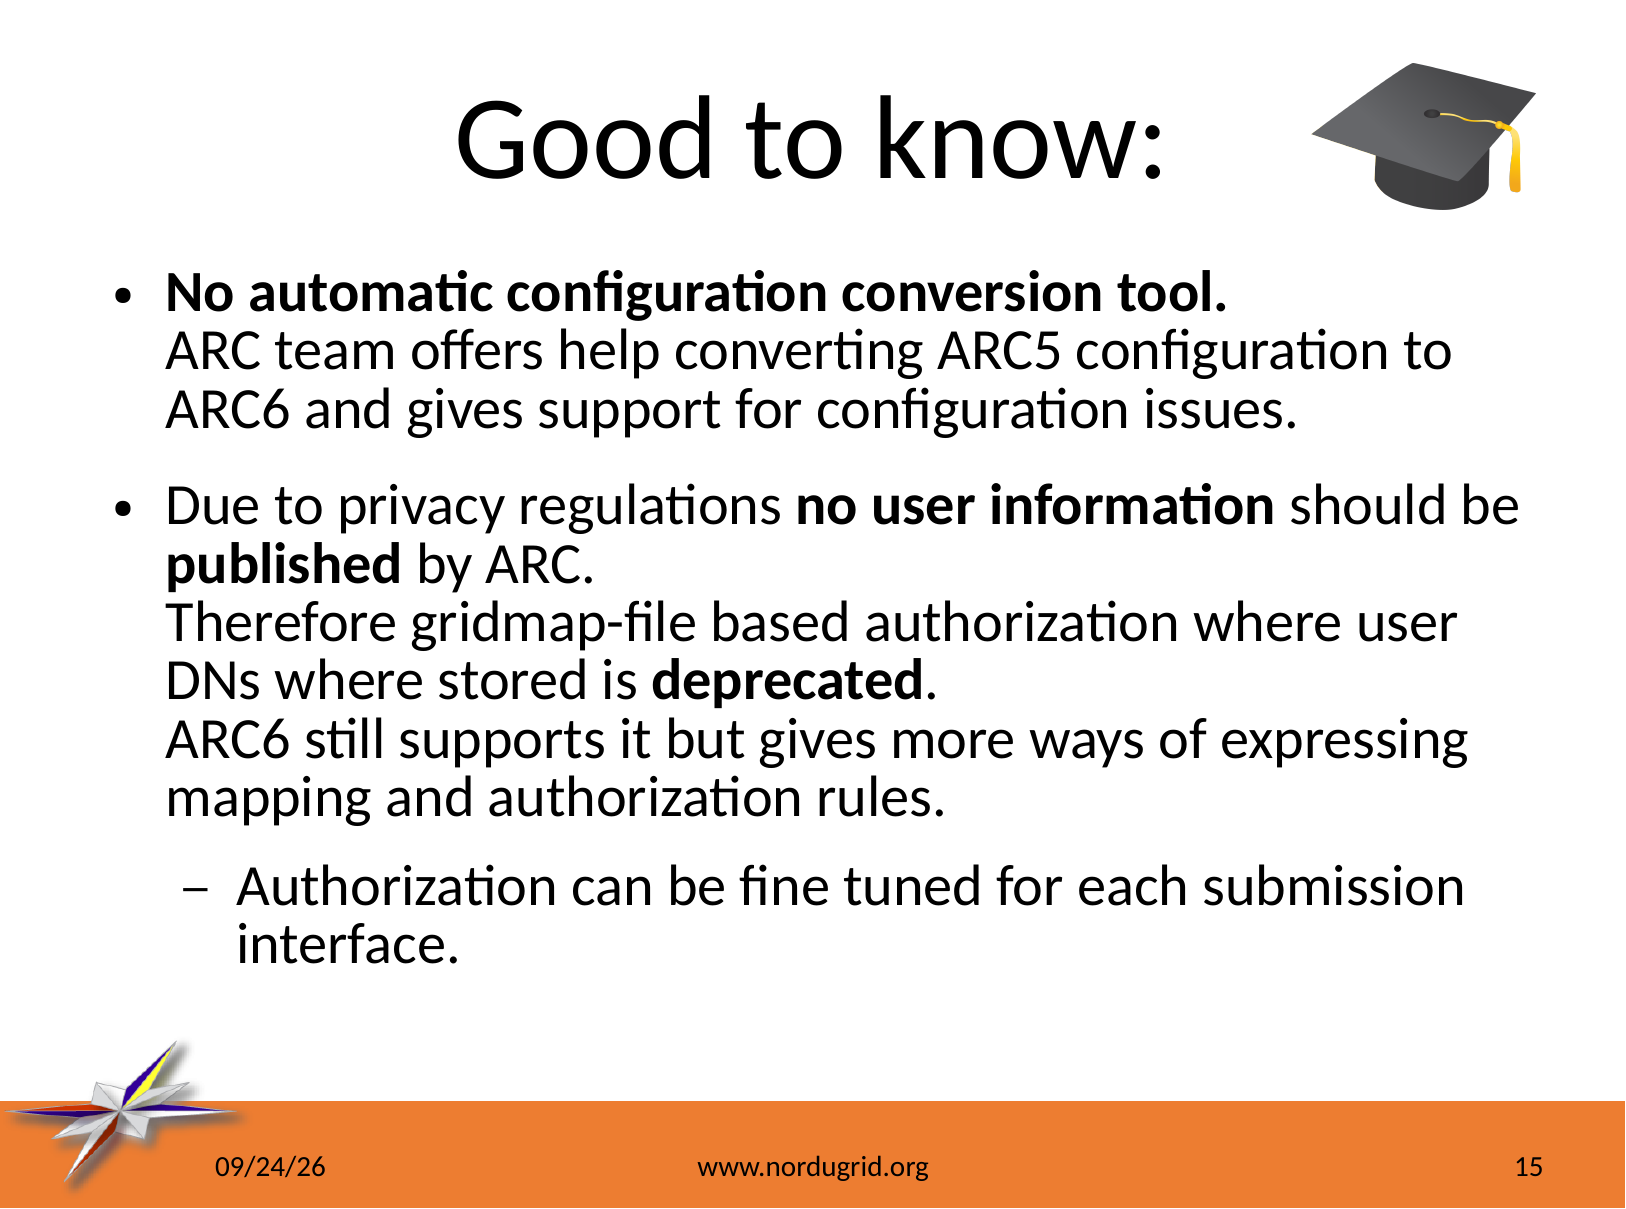

# Good to know:
No automatic configuration conversion tool.
ARC team offers help converting ARC5 configuration to ARC6 and gives support for configuration issues.
Due to privacy regulations no user information should be published by ARC.
Therefore gridmap-file based authorization where user DNs where stored is deprecated.
ARC6 still supports it but gives more ways of expressing mapping and authorization rules.
Authorization can be fine tuned for each submission interface.
www.nordugrid.org
15